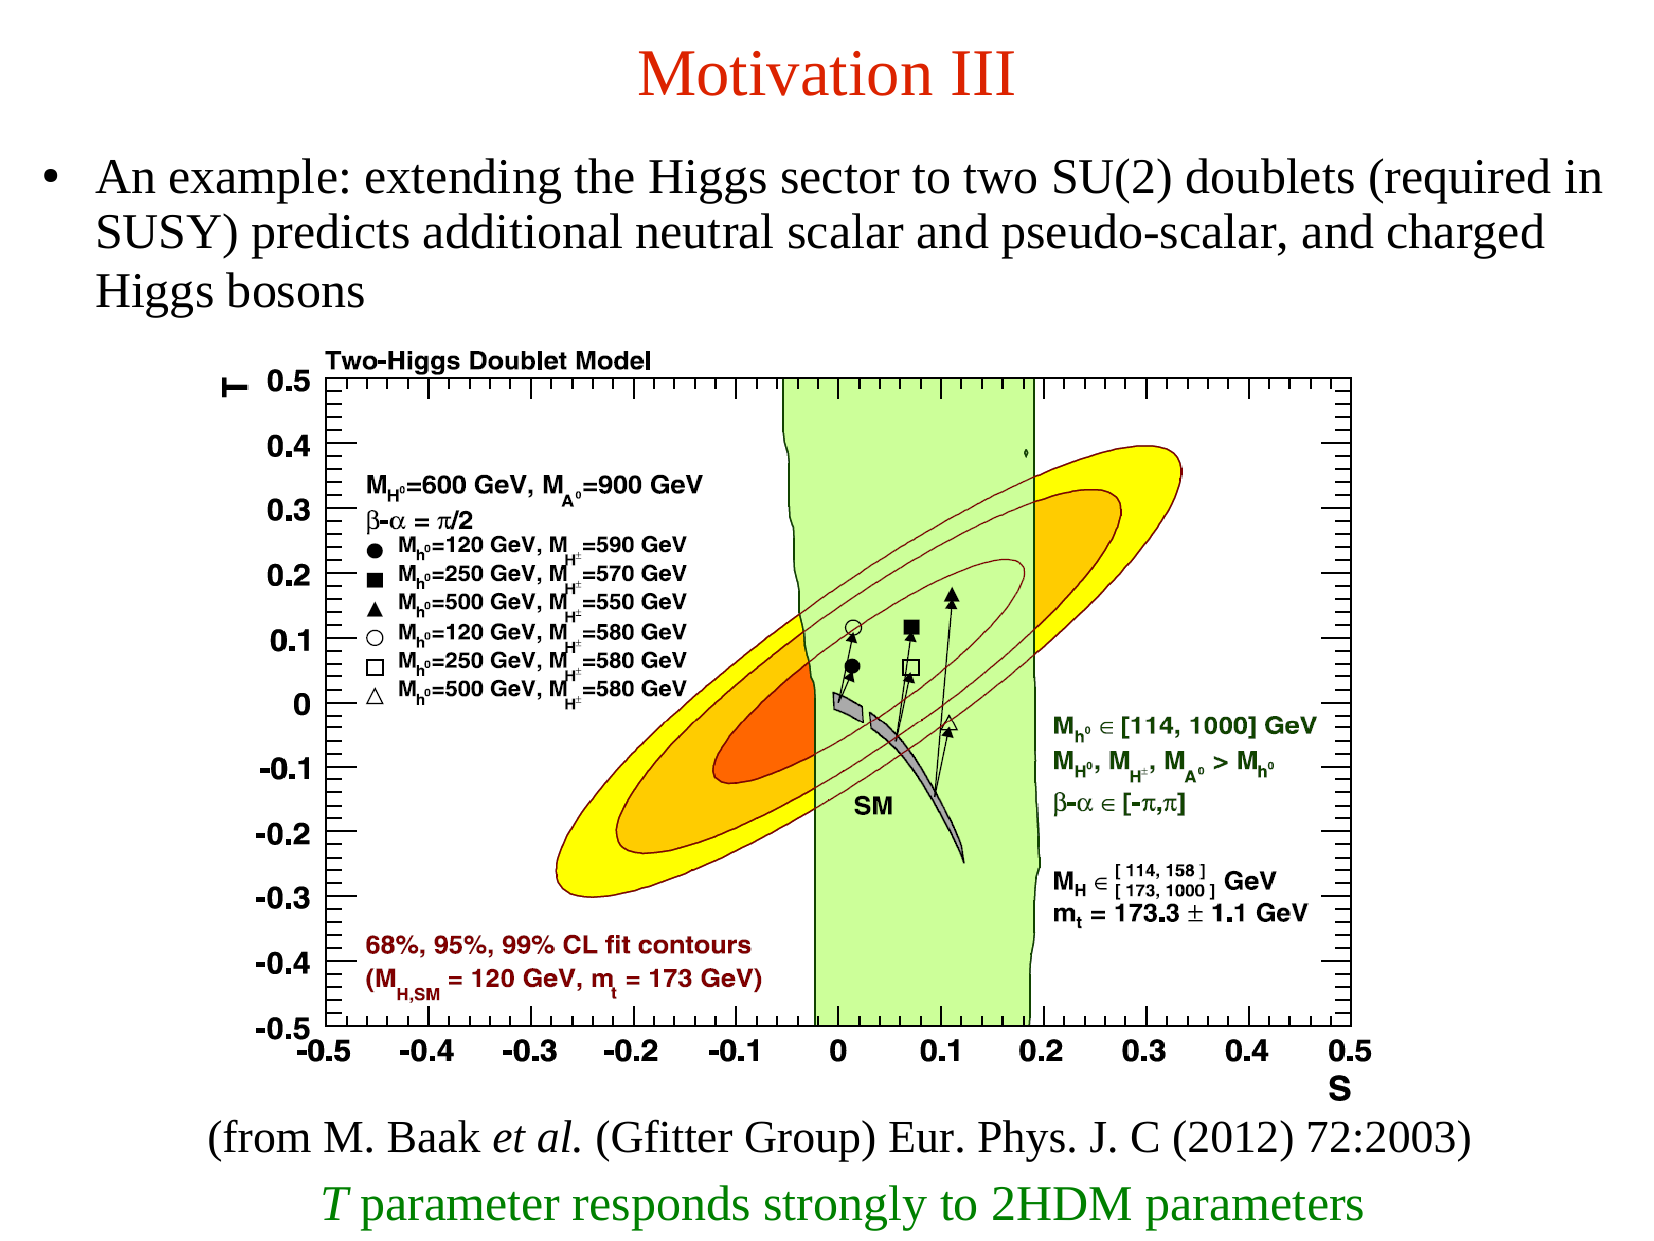

Motivation III
# An example: extending the Higgs sector to two SU(2) doublets (required in SUSY) predicts additional neutral scalar and pseudo-scalar, and charged Higgs bosons
(from M. Baak et al. (Gfitter Group) Eur. Phys. J. C (2012) 72:2003)
 T parameter responds strongly to 2HDM parameters